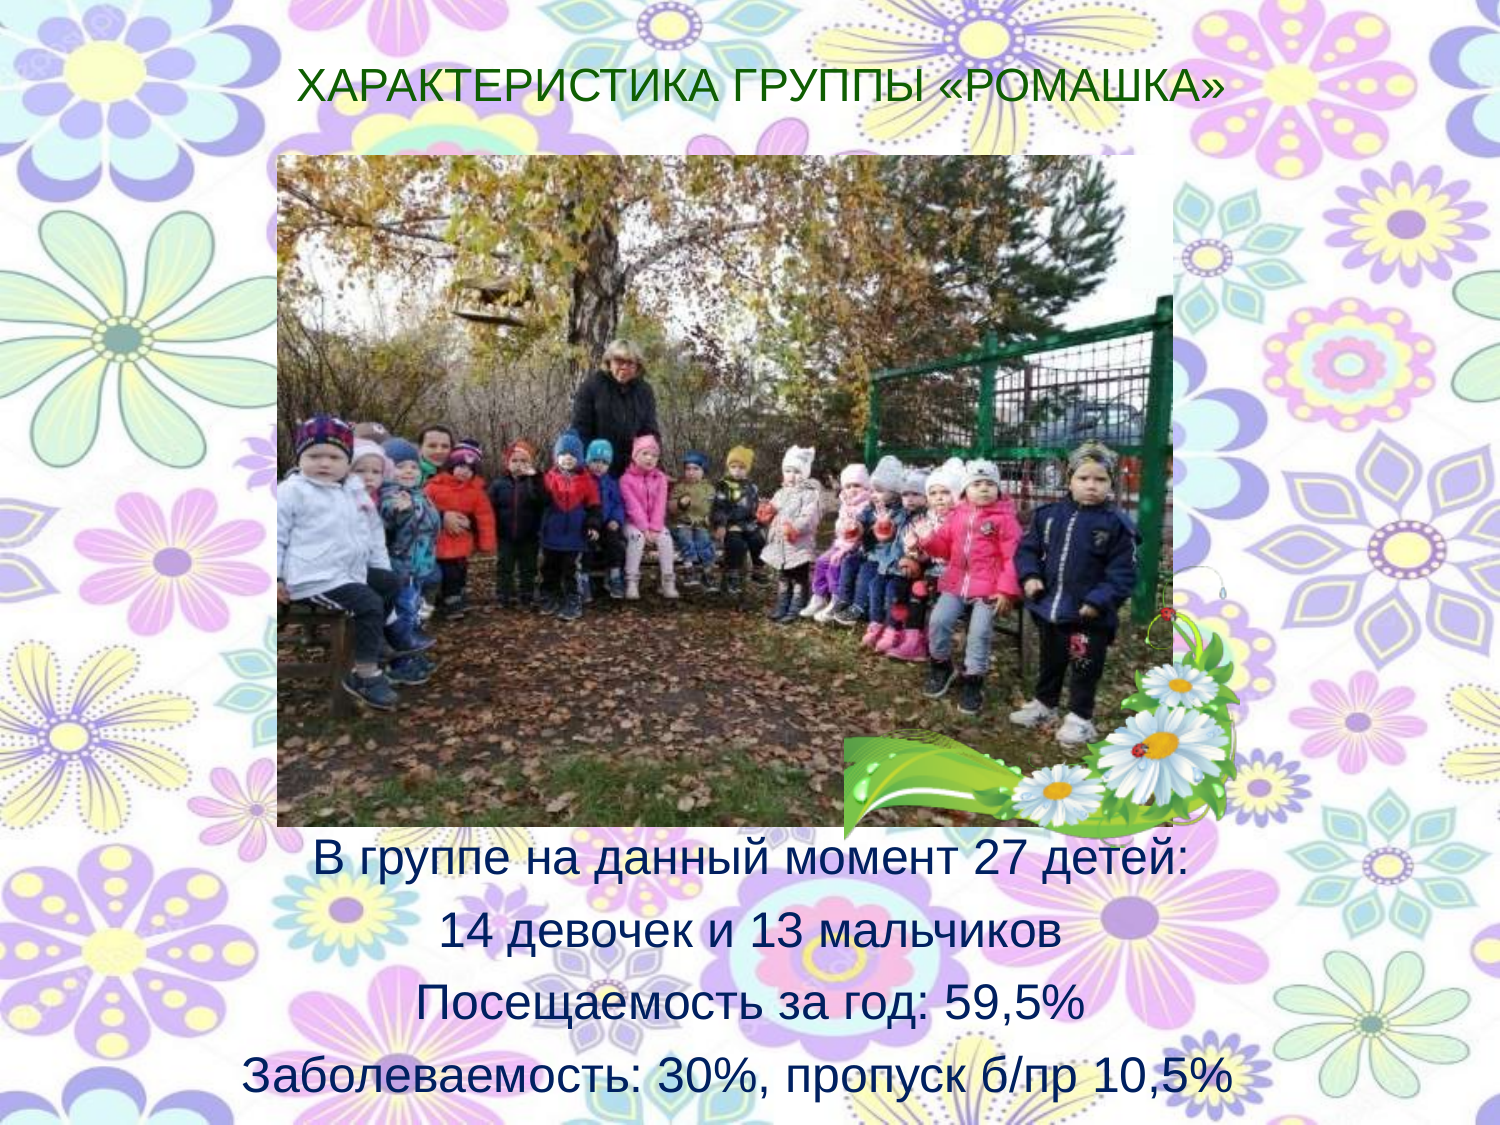

Характеристика группы «Ромашка»
В группе на данный момент 27 детей:
14 девочек и 13 мальчиков
Посещаемость за год: 59,5%
Заболеваемость: 30%, пропуск б/пр 10,5%